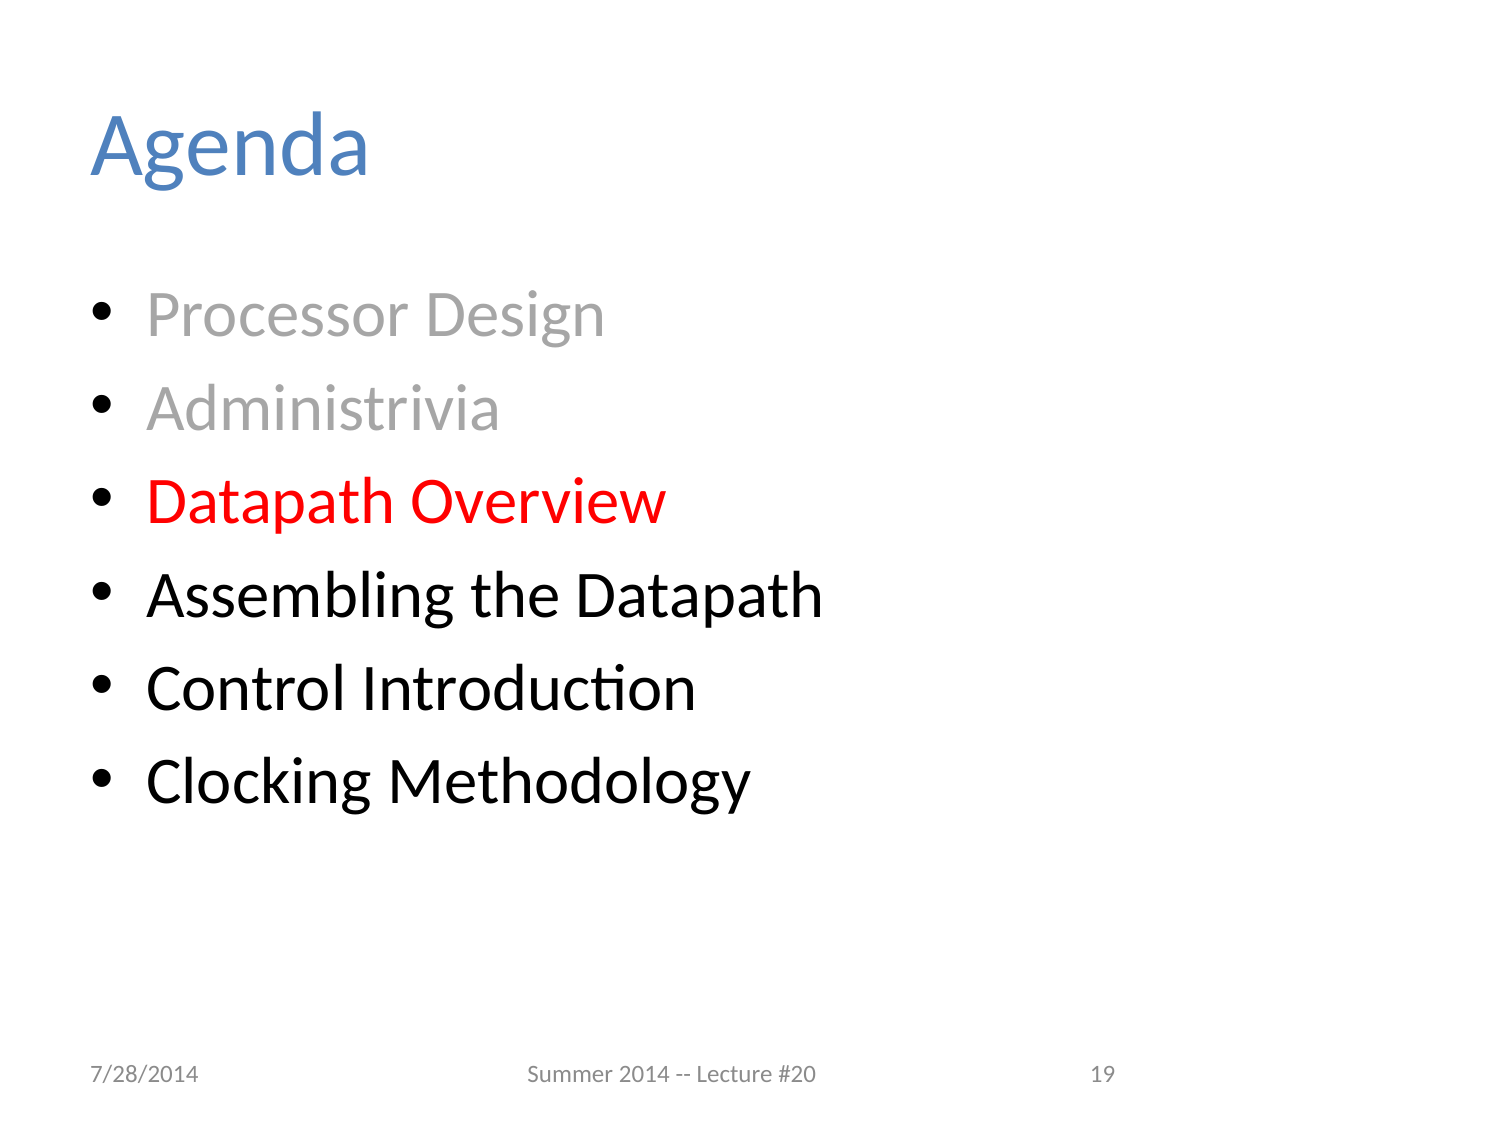

# Agenda
Processor Design
Administrivia
Datapath Overview
Assembling the Datapath
Control Introduction
Clocking Methodology
7/28/2014
Summer 2014 -- Lecture #20